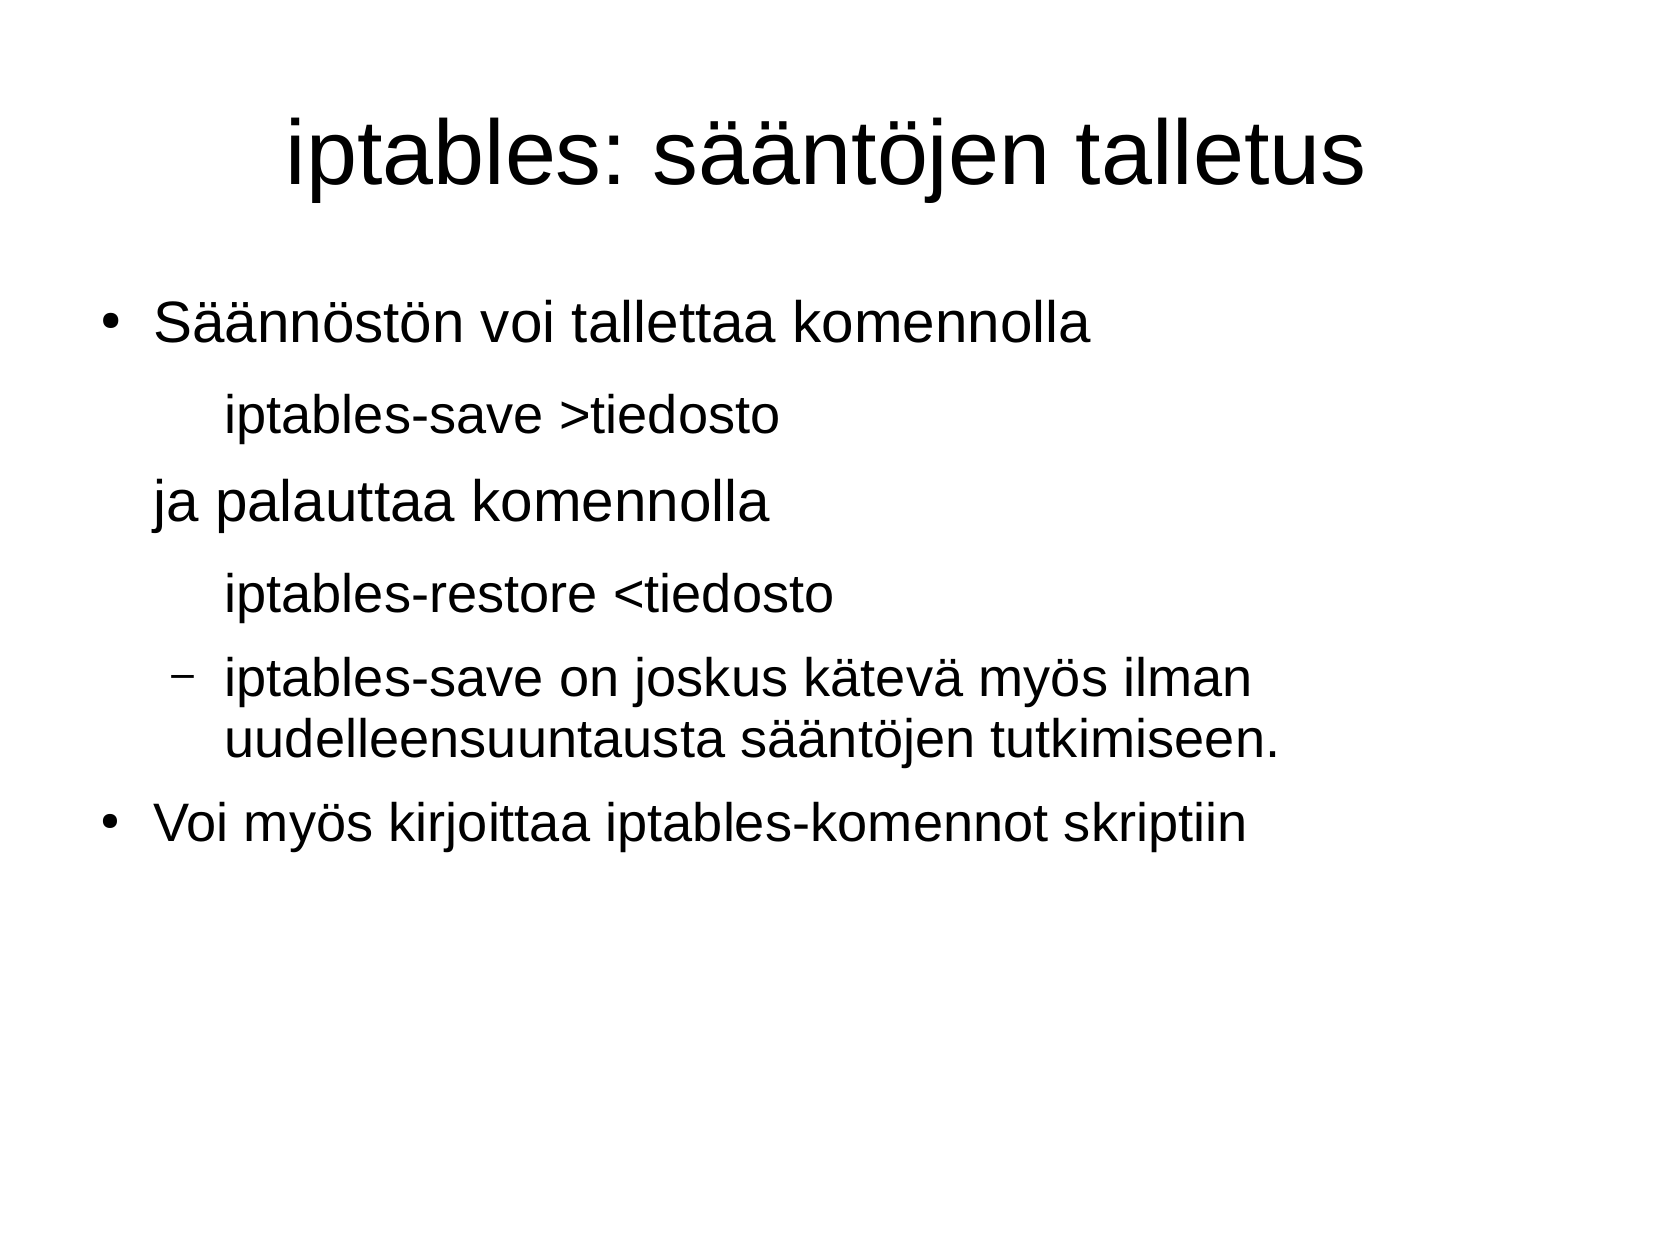

# iptables: sääntöjen talletus
Säännöstön voi tallettaa komennolla
iptables-save >tiedosto
ja palauttaa komennolla
iptables-restore <tiedosto
iptables-save on joskus kätevä myös ilman uudelleensuuntausta sääntöjen tutkimiseen.
Voi myös kirjoittaa iptables-komennot skriptiin